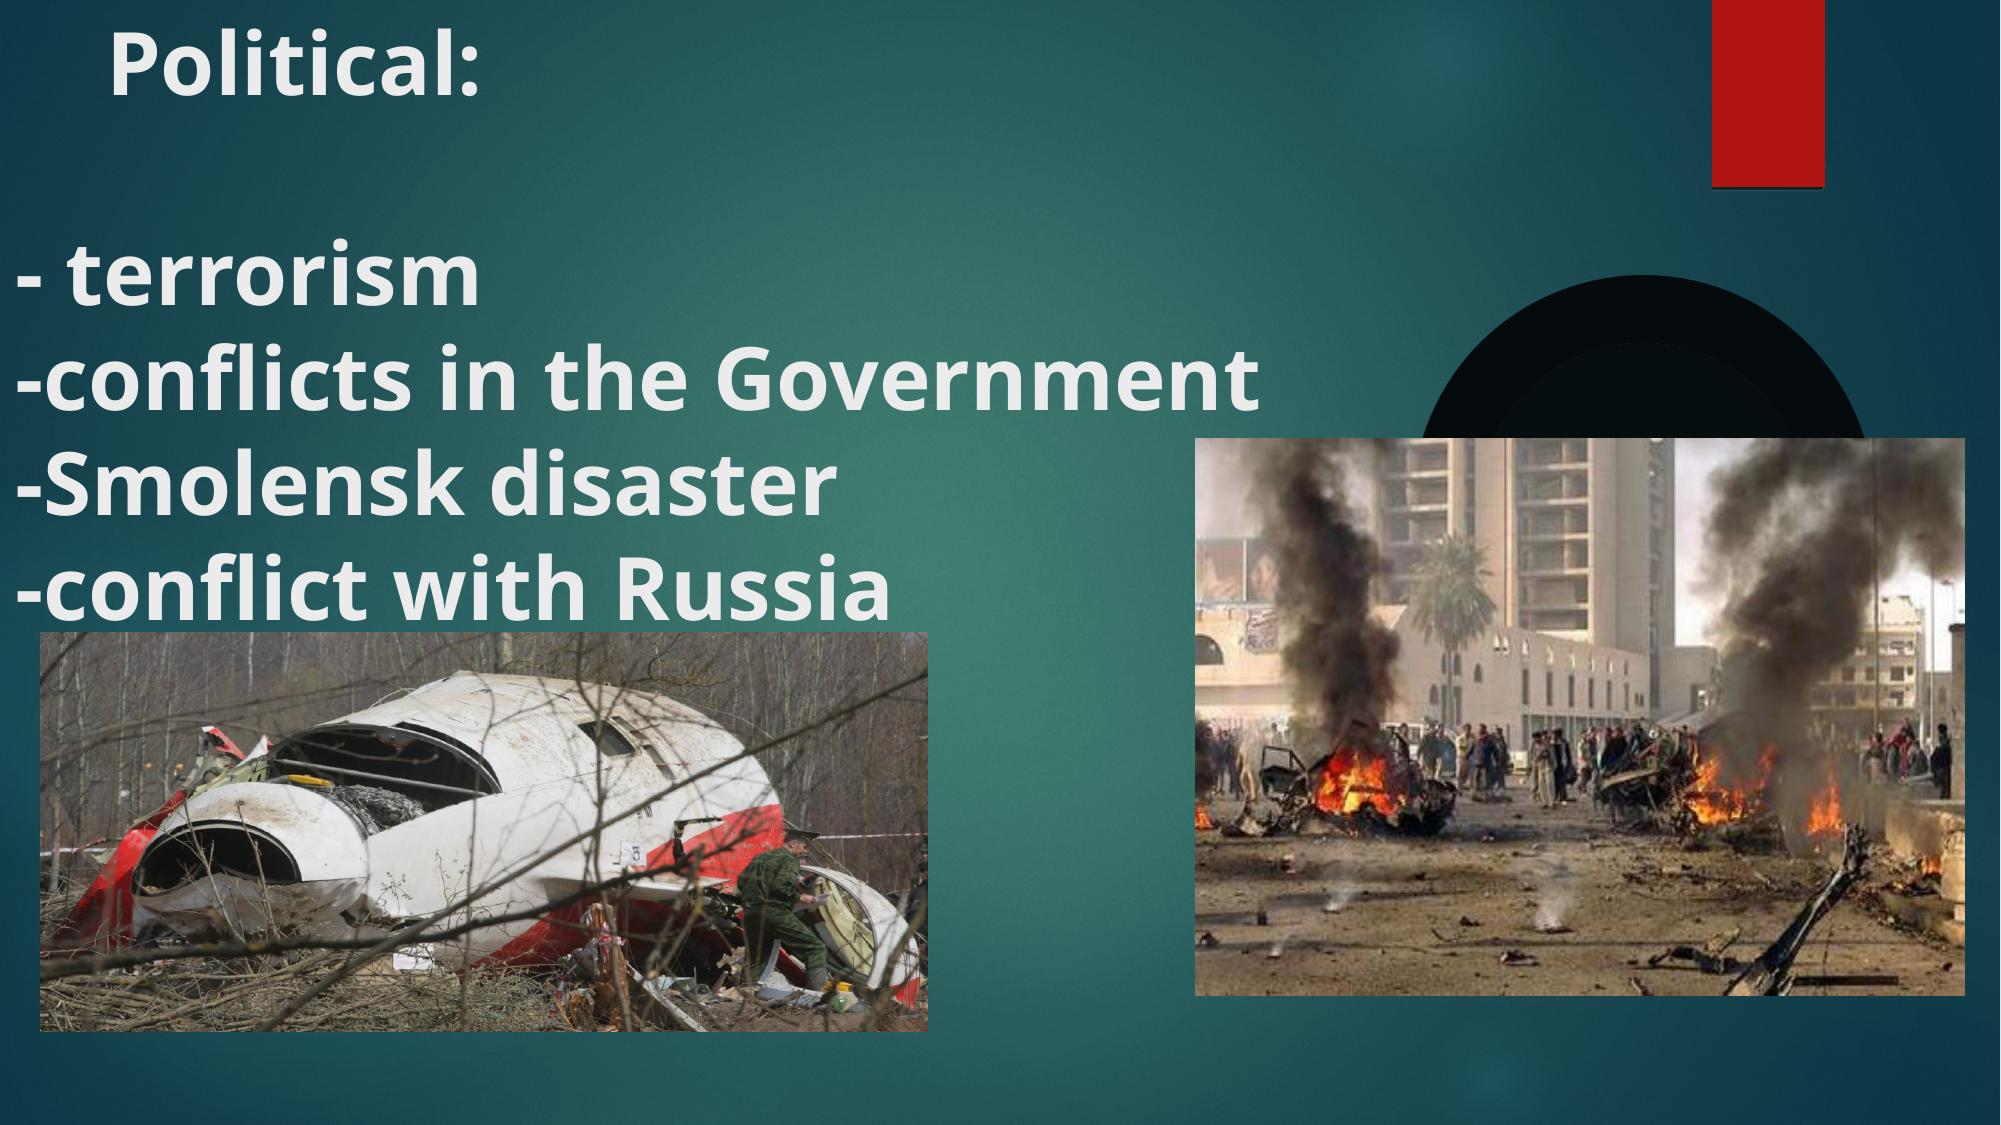

# Political: - terrorism -conflicts in the Government -Smolensk disaster -conflict with Russia